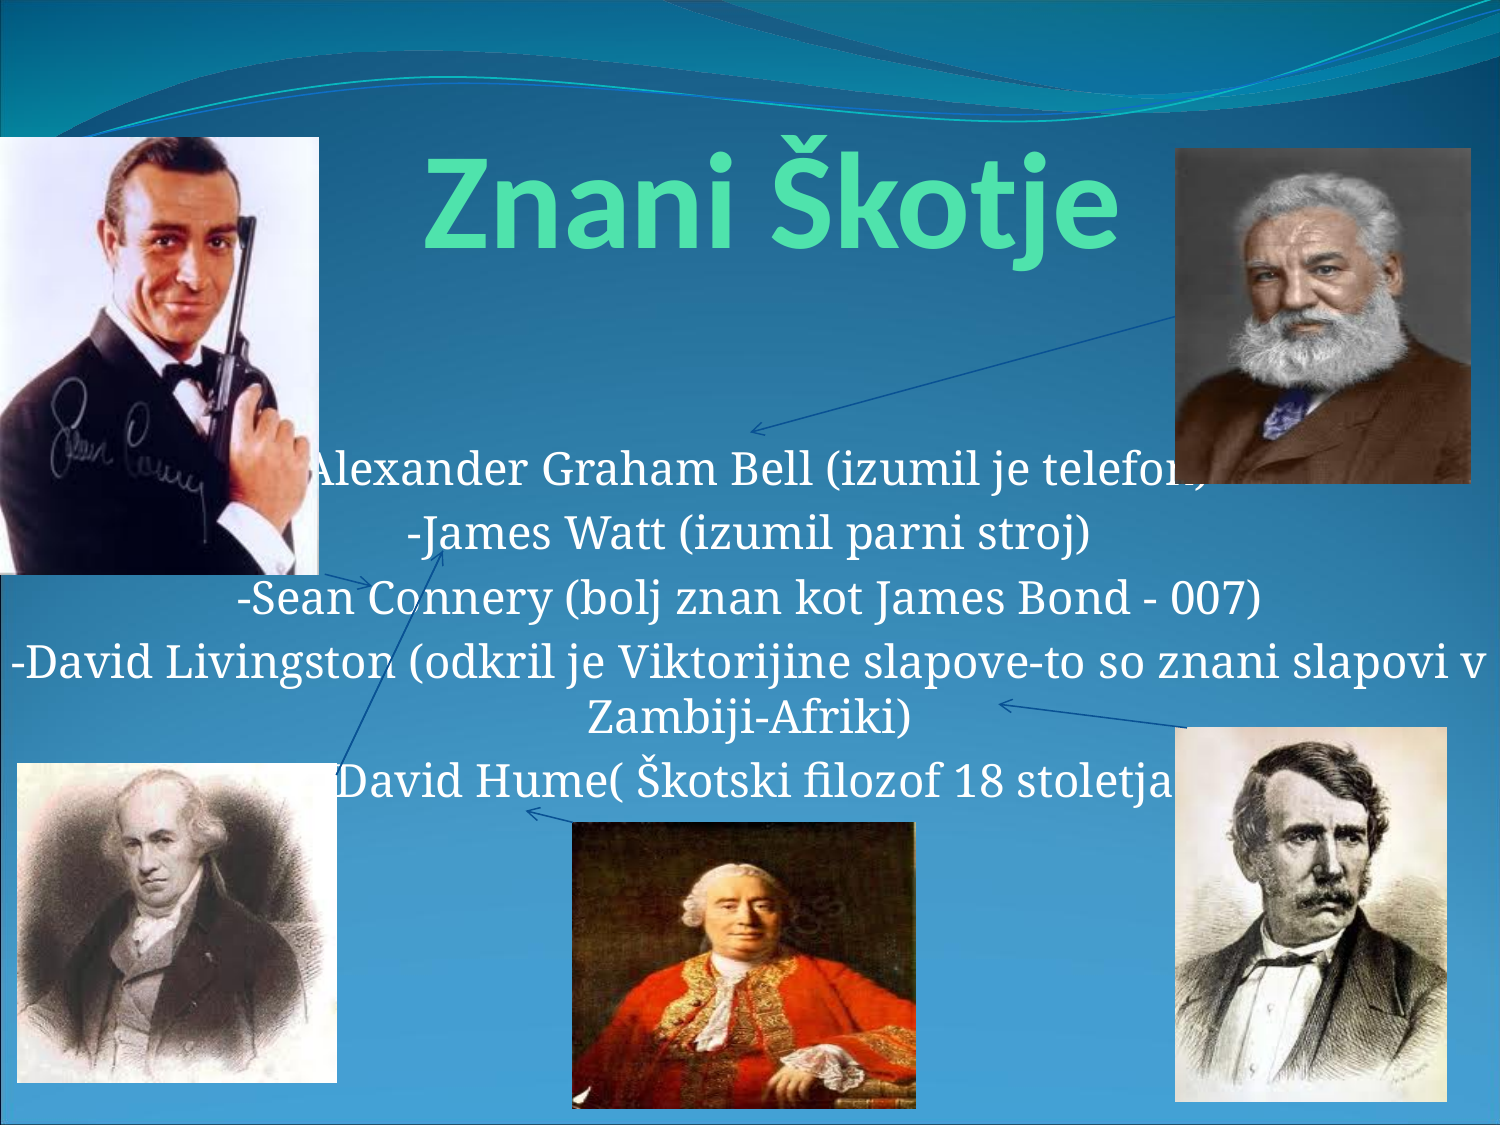

# Znani Škotje
-Alexander Graham Bell (izumil je telefon)
-James Watt (izumil parni stroj)
-Sean Connery (bolj znan kot James Bond - 007)
-David Livingston (odkril je Viktorijine slapove-to so znani slapovi v Zambiji-Afriki)
- David Hume( Škotski filozof 18 stoletja)